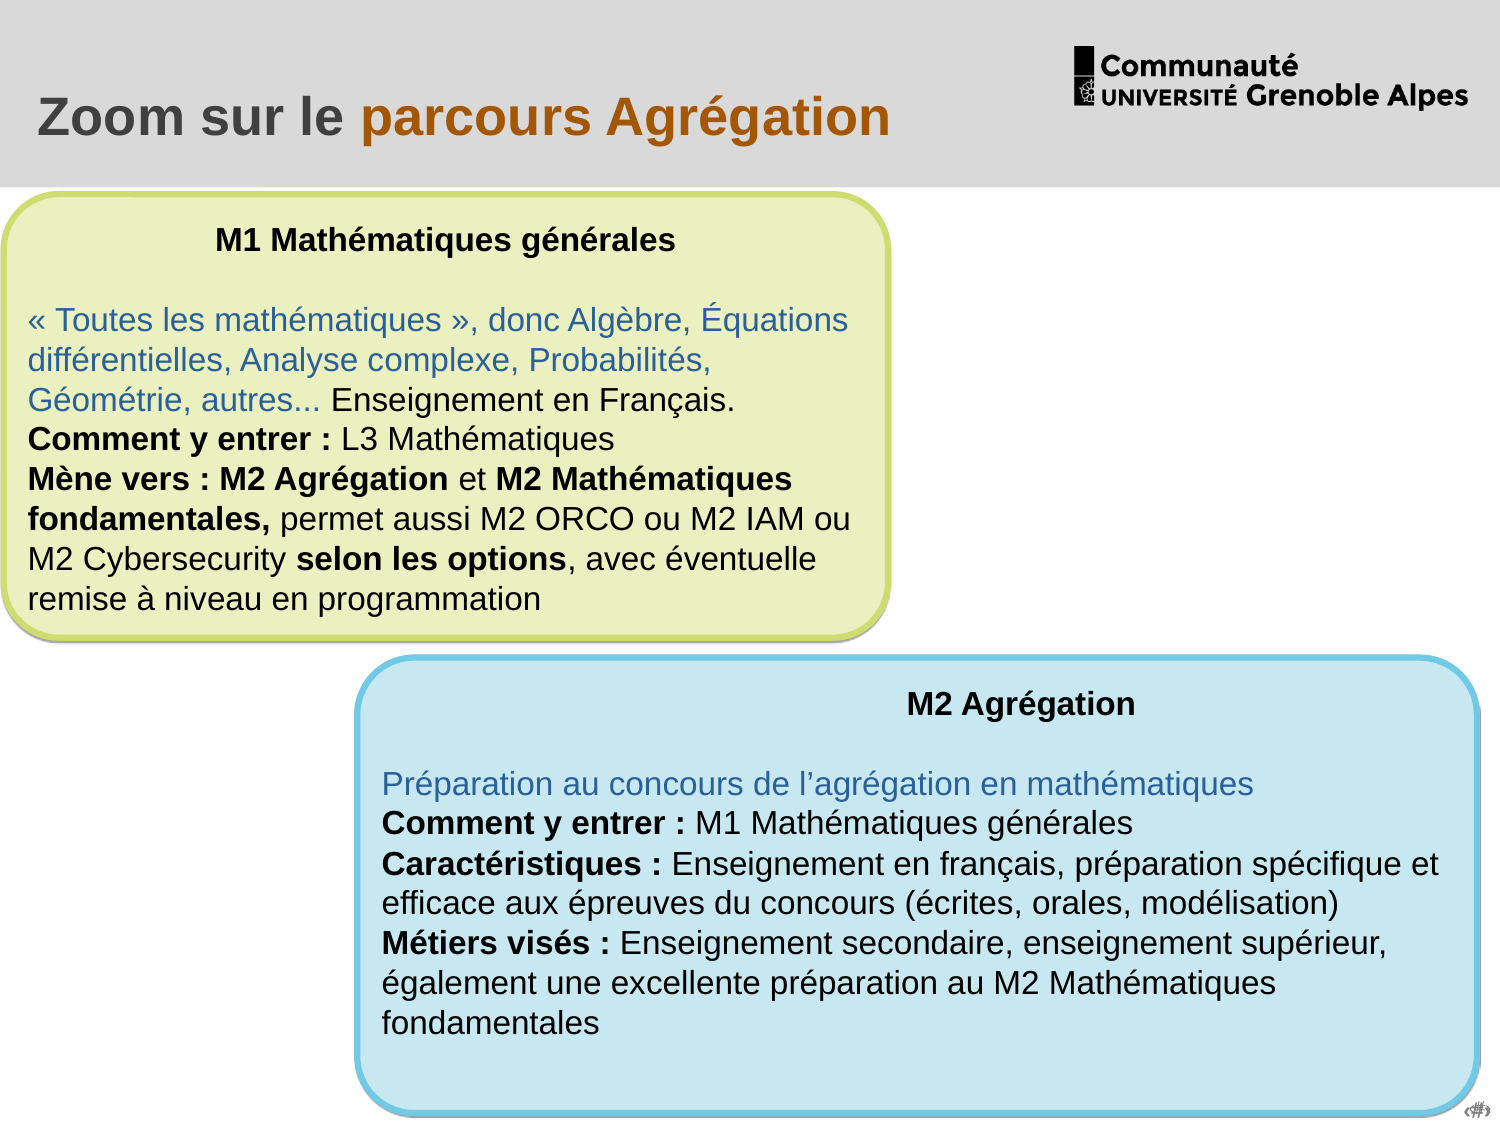

# Zoom sur le parcours Agrégation
M1 Mathématiques générales
« Toutes les mathématiques », donc Algèbre, Équations différentielles, Analyse complexe, Probabilités, Géométrie, autres... Enseignement en Français.
Comment y entrer : L3 Mathématiques
Mène vers : M2 Agrégation et M2 Mathématiques fondamentales, permet aussi M2 ORCO ou M2 IAM ou M2 Cybersecurity selon les options, avec éventuelle remise à niveau en programmation
M2 Agrégation
Préparation au concours de l’agrégation en mathématiques
Comment y entrer : M1 Mathématiques générales
Caractéristiques : Enseignement en français, préparation spécifique et efficace aux épreuves du concours (écrites, orales, modélisation)
Métiers visés : Enseignement secondaire, enseignement supérieur, également une excellente préparation au M2 Mathématiques fondamentales